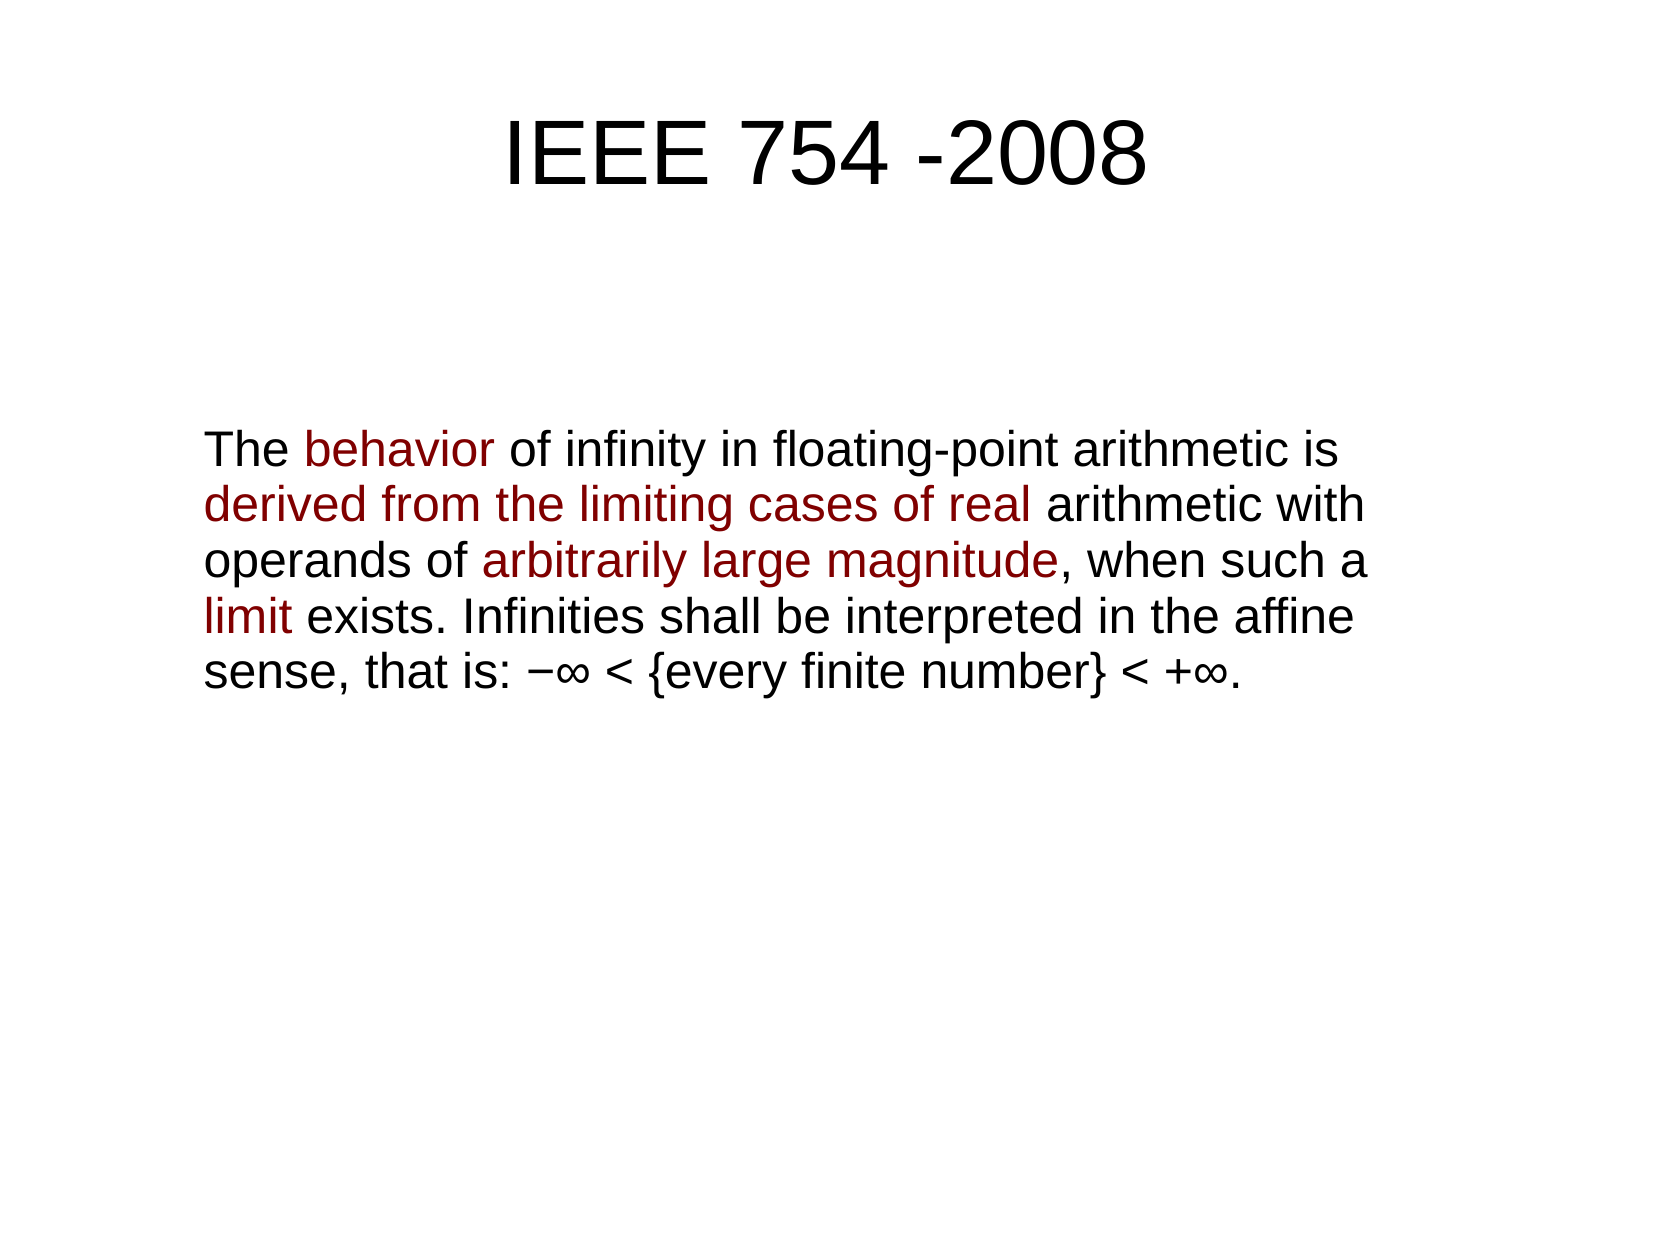

# IEEE 754 -2008
The behavior of infinity in floating-point arithmetic is derived from the limiting cases of real arithmetic with operands of arbitrarily large magnitude, when such a limit exists. Infinities shall be interpreted in the affine sense, that is: −∞ < {every finite number} < +∞.